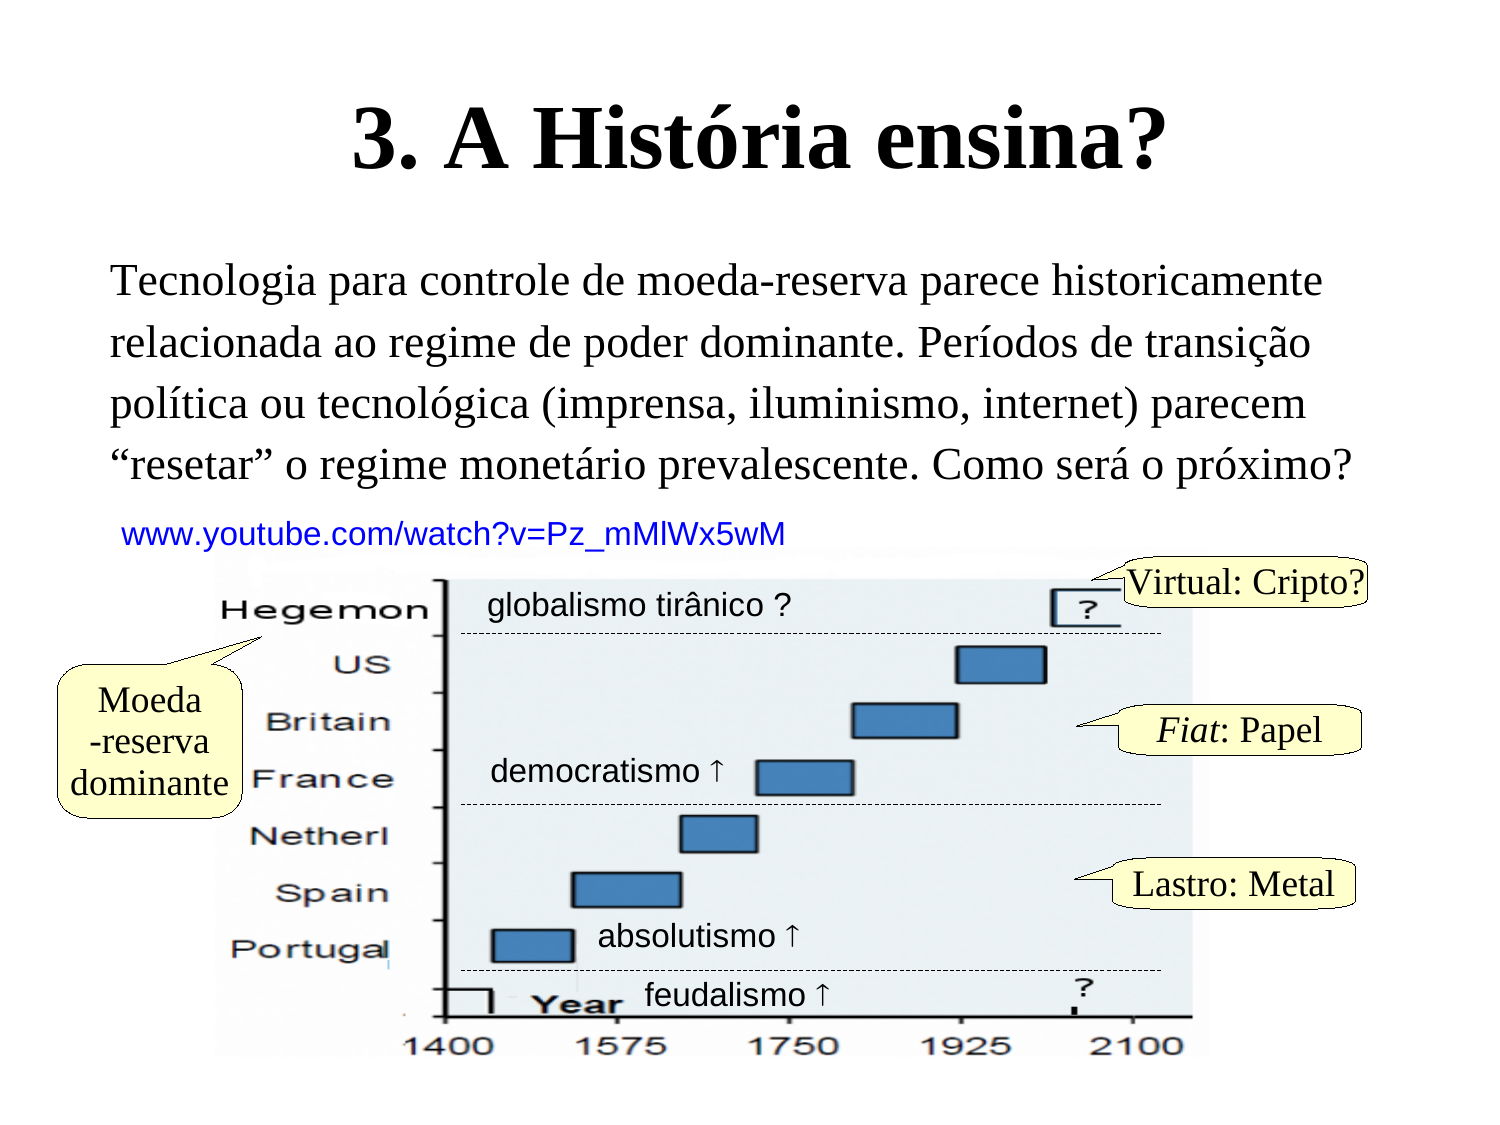

# 3. A História ensina?
Tecnologia para controle de moeda-reserva parece historicamente relacionada ao regime de poder dominante. Períodos de transição política ou tecnológica (imprensa, iluminismo, internet) parecem “resetar” o regime monetário prevalescente. Como será o próximo?
	www.youtube.com/watch?v=Pz_mMlWx5wM
Virtual: Cripto?
globalismo tirânico ?
Moeda
-reserva
dominante
Fiat: Papel
democratismo ­
Lastro: Metal
absolutismo ­
feudalismo ­